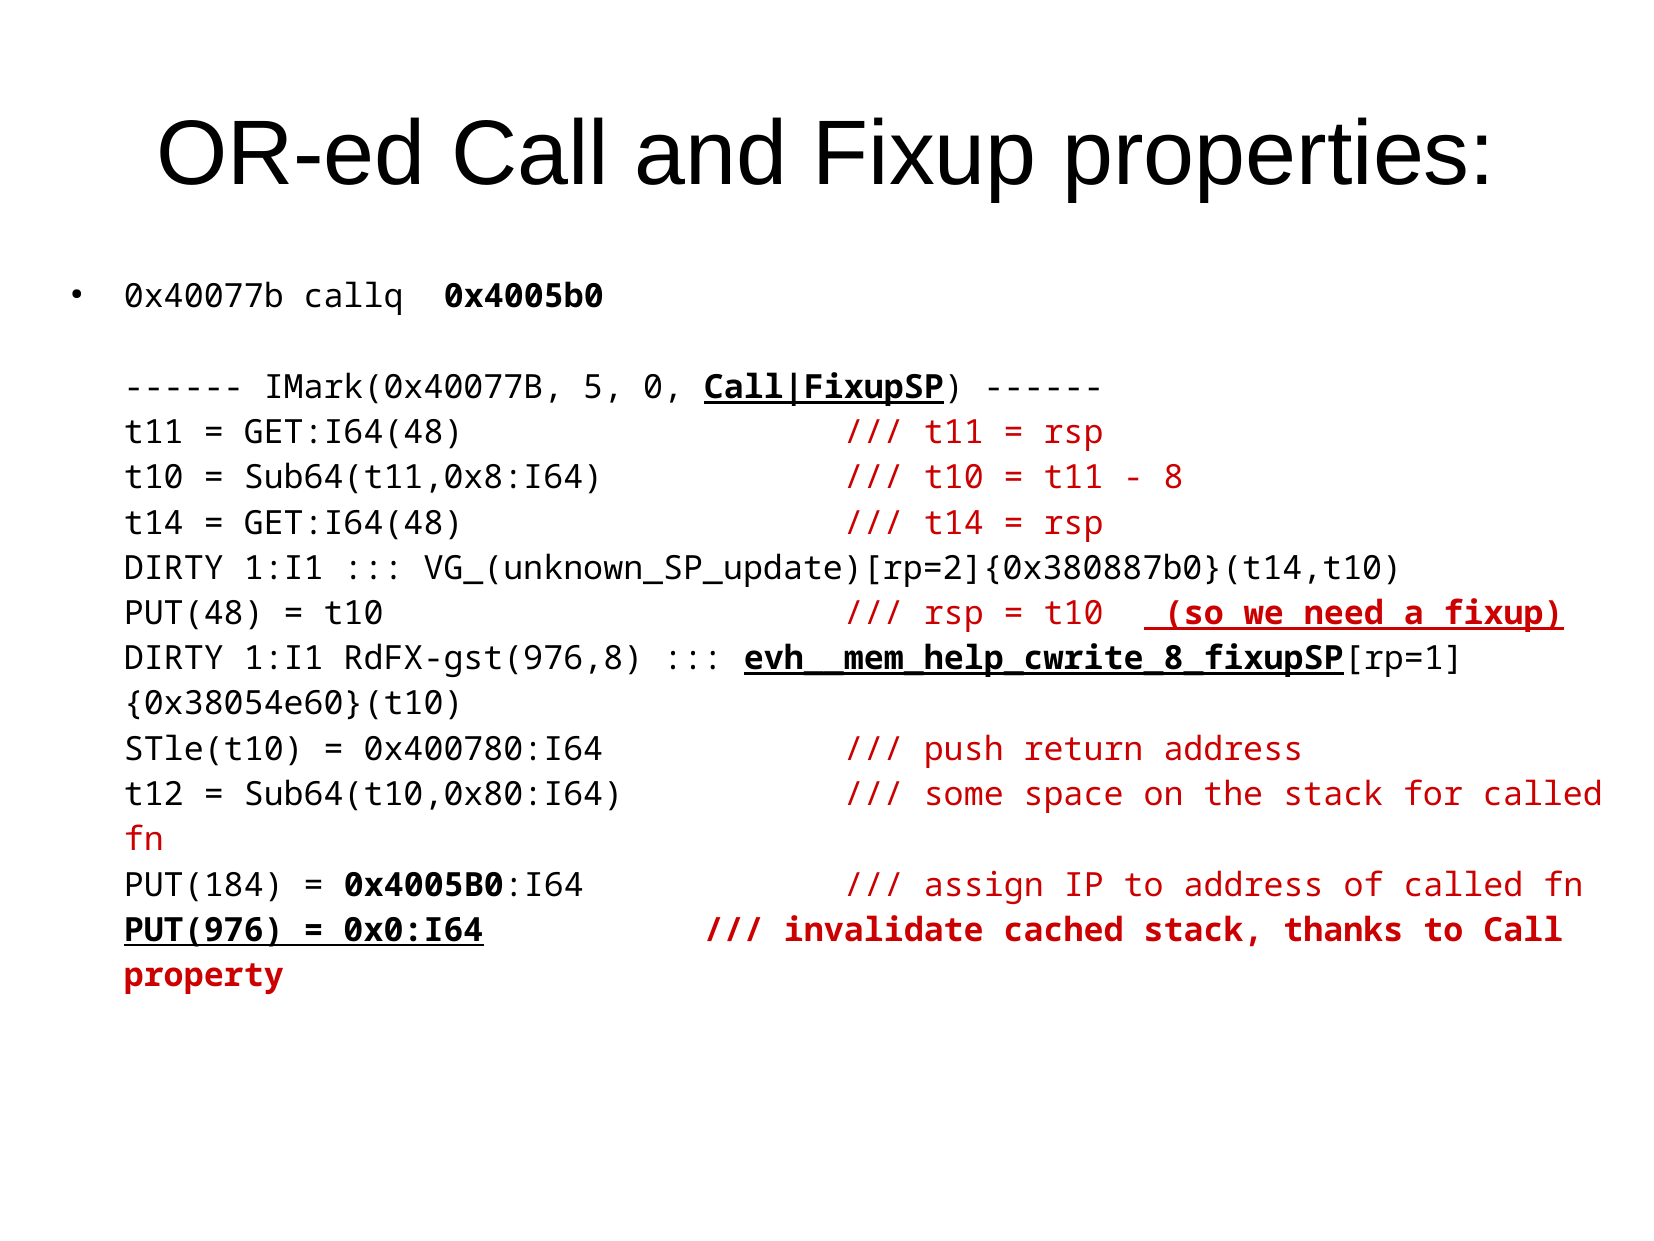

# OR-ed Call and Fixup properties:
0x40077b callq 0x4005b0
------ IMark(0x40077B, 5, 0, Call|FixupSP) ------
t11 = GET:I64(48) /// t11 = rsp
t10 = Sub64(t11,0x8:I64) /// t10 = t11 - 8
t14 = GET:I64(48) /// t14 = rsp
DIRTY 1:I1 ::: VG_(unknown_SP_update)[rp=2]{0x380887b0}(t14,t10)
PUT(48) = t10 /// rsp = t10 (so we need a fixup)
DIRTY 1:I1 RdFX-gst(976,8) ::: evh__mem_help_cwrite_8_fixupSP[rp=1]{0x38054e60}(t10)
STle(t10) = 0x400780:I64 /// push return address
t12 = Sub64(t10,0x80:I64) /// some space on the stack for called fn
PUT(184) = 0x4005B0:I64 /// assign IP to address of called fn
PUT(976) = 0x0:I64 /// invalidate cached stack, thanks to Call property